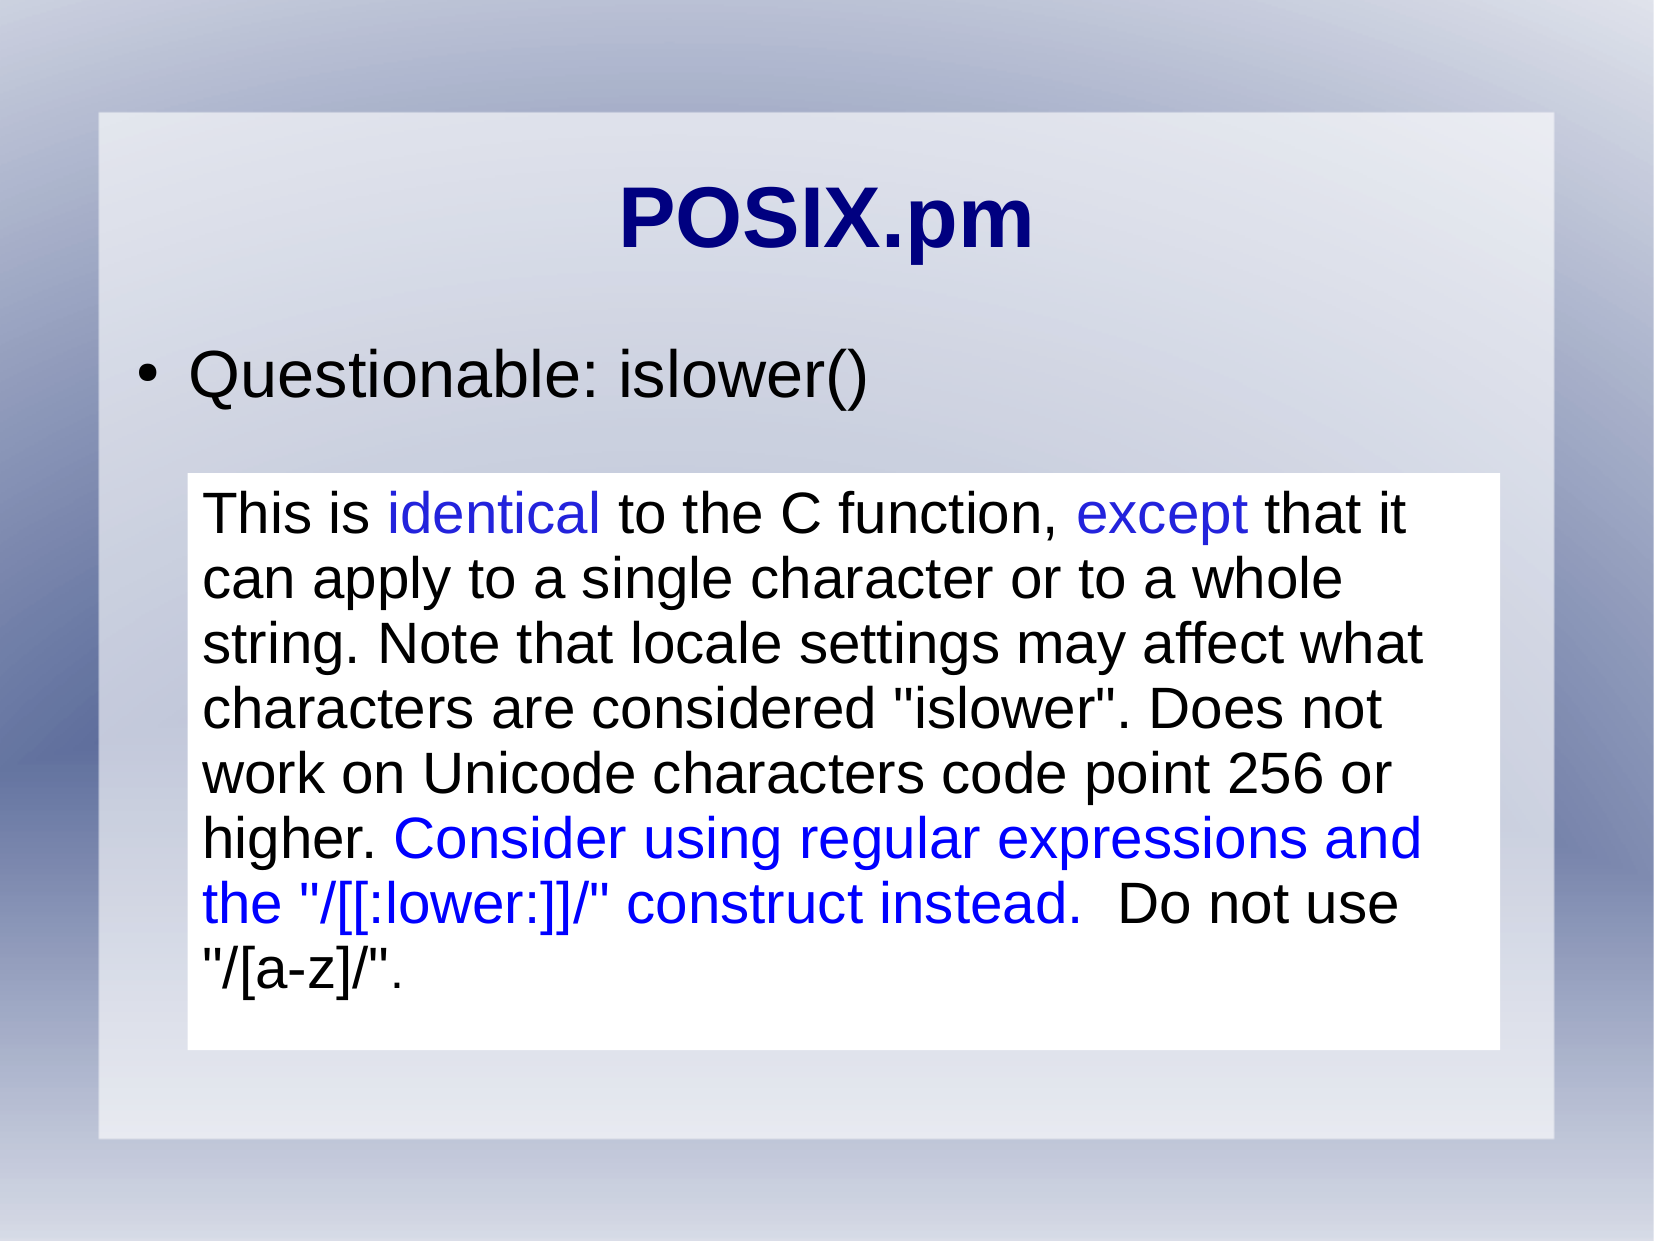

# POSIX.pm
Questionable: islower()
This is identical to the C function, except that it can apply to a single character or to a whole string. Note that locale settings may affect what characters are considered "islower". Does not work on Unicode characters code point 256 or higher. Consider using regular expressions and the "/[[:lower:]]/" construct instead. Do not use
"/[a-z]/".